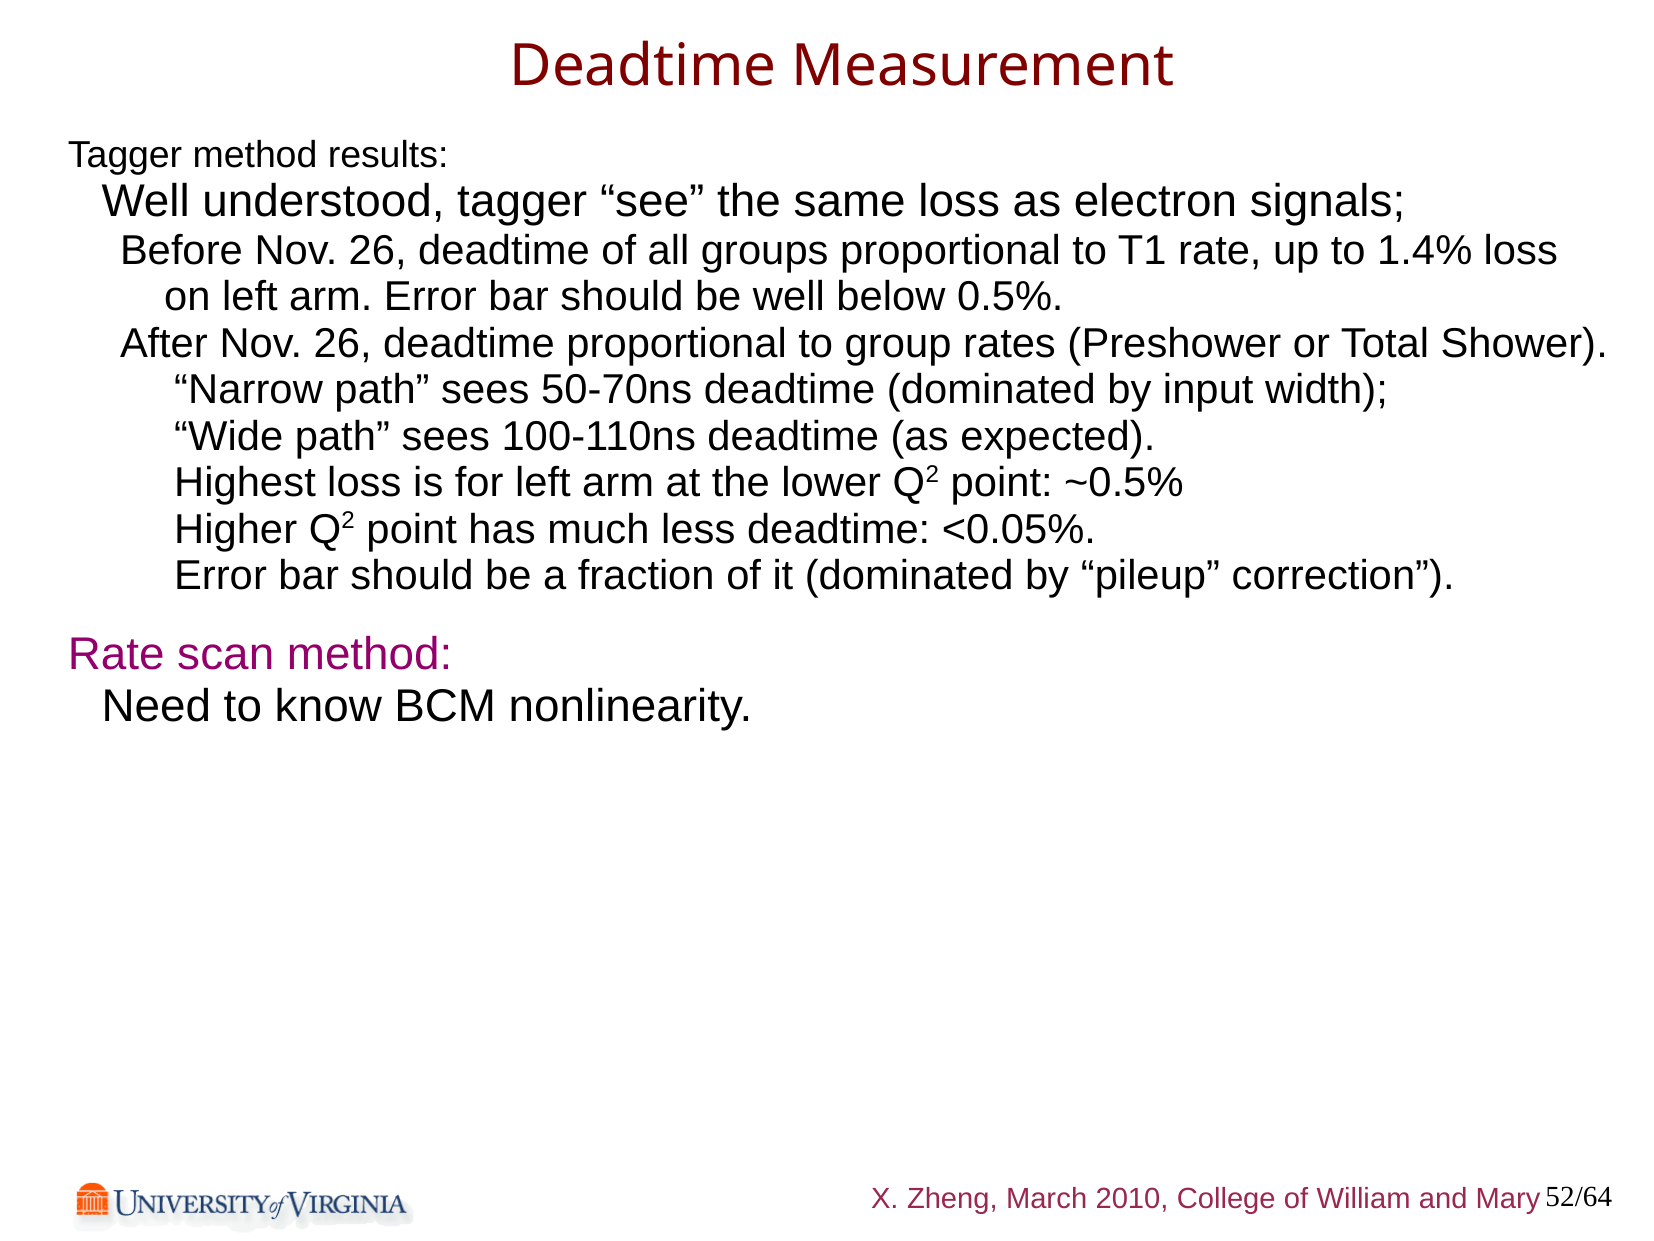

# Deadtime Measurement
Tagger method results:
Well understood, tagger “see” the same loss as electron signals;
Before Nov. 26, deadtime of all groups proportional to T1 rate, up to 1.4% loss on left arm. Error bar should be well below 0.5%.
After Nov. 26, deadtime proportional to group rates (Preshower or Total Shower).
“Narrow path” sees 50-70ns deadtime (dominated by input width);
“Wide path” sees 100-110ns deadtime (as expected).
Highest loss is for left arm at the lower Q2 point: ~0.5%
Higher Q2 point has much less deadtime: <0.05%.
Error bar should be a fraction of it (dominated by “pileup” correction”).
Rate scan method:
Need to know BCM nonlinearity.